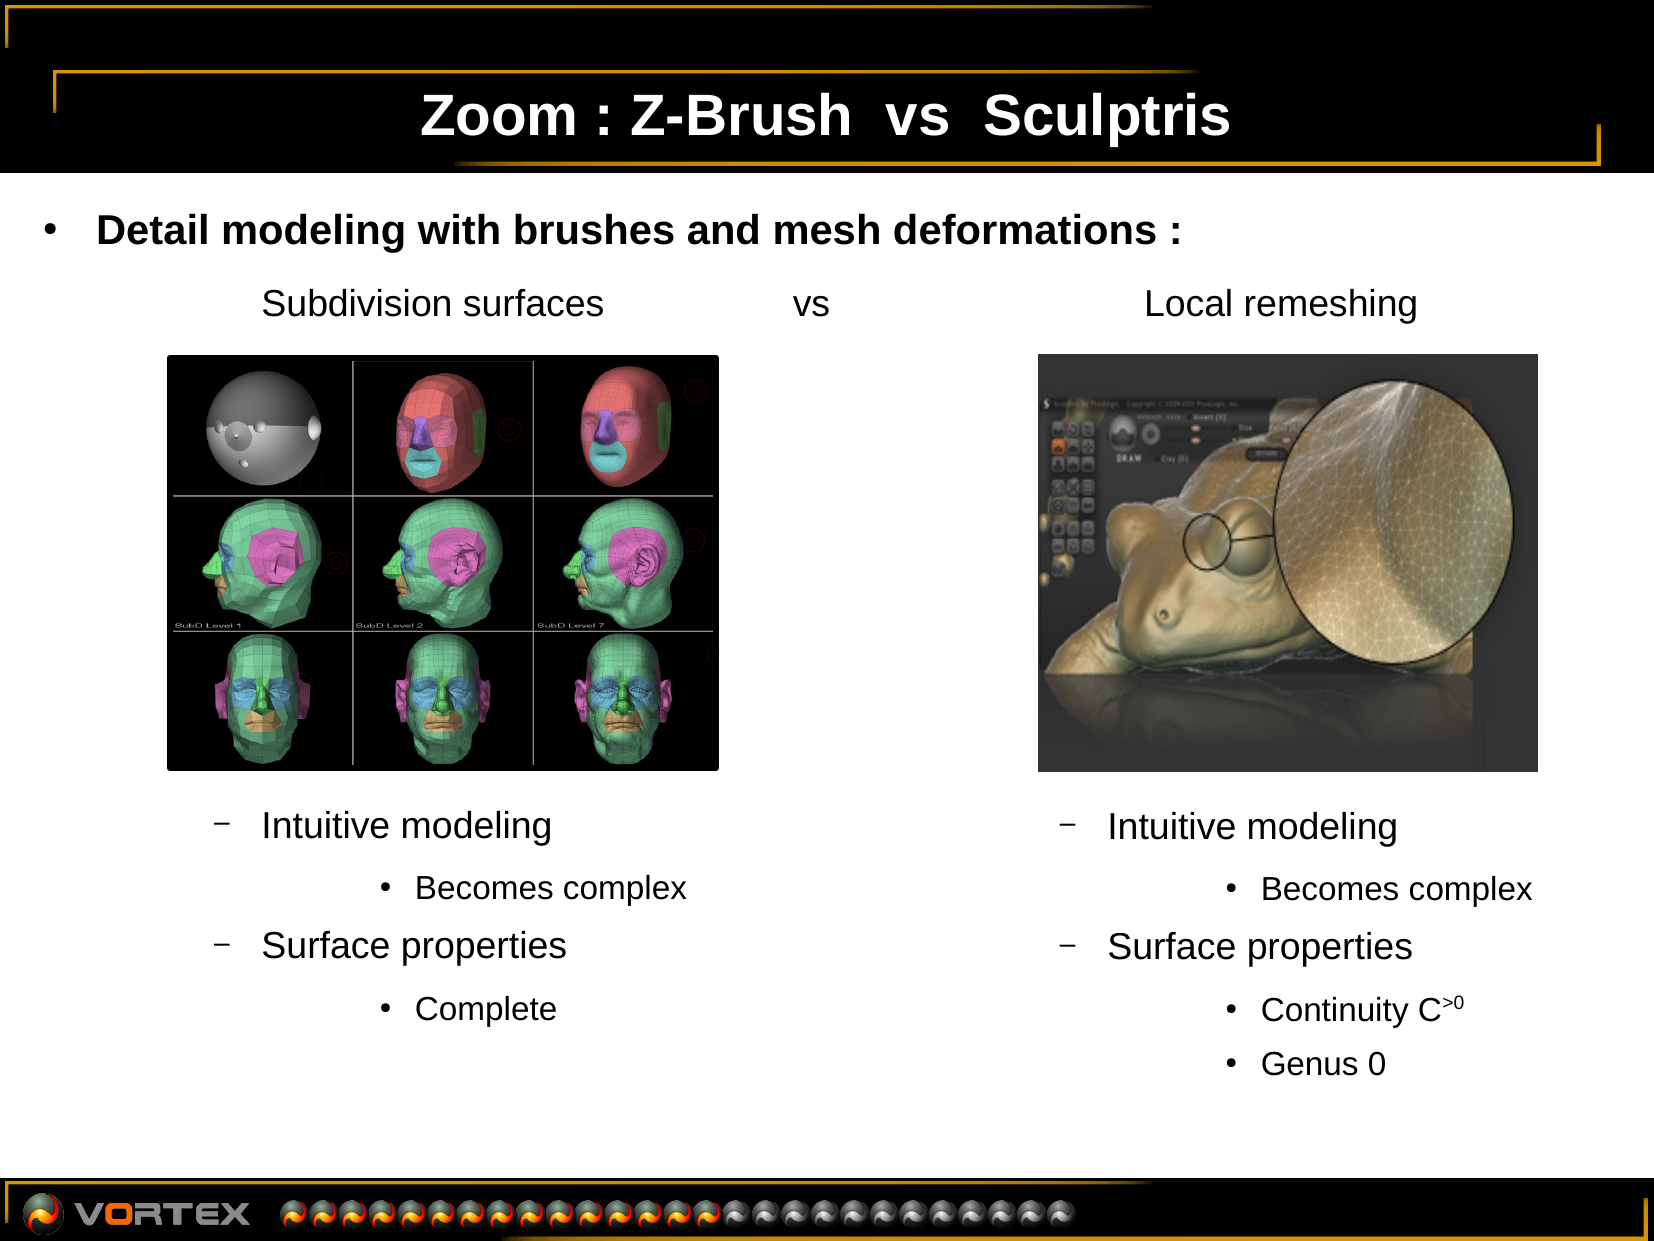

# Zoom : Z-Brush vs Sculptris
Detail modeling with brushes and mesh deformations :
Subdivision surfaces vs Local remeshing
Intuitive modeling
Becomes complex
Surface properties
Complete
Intuitive modeling
Becomes complex
Surface properties
Continuity C>0
Genus 0